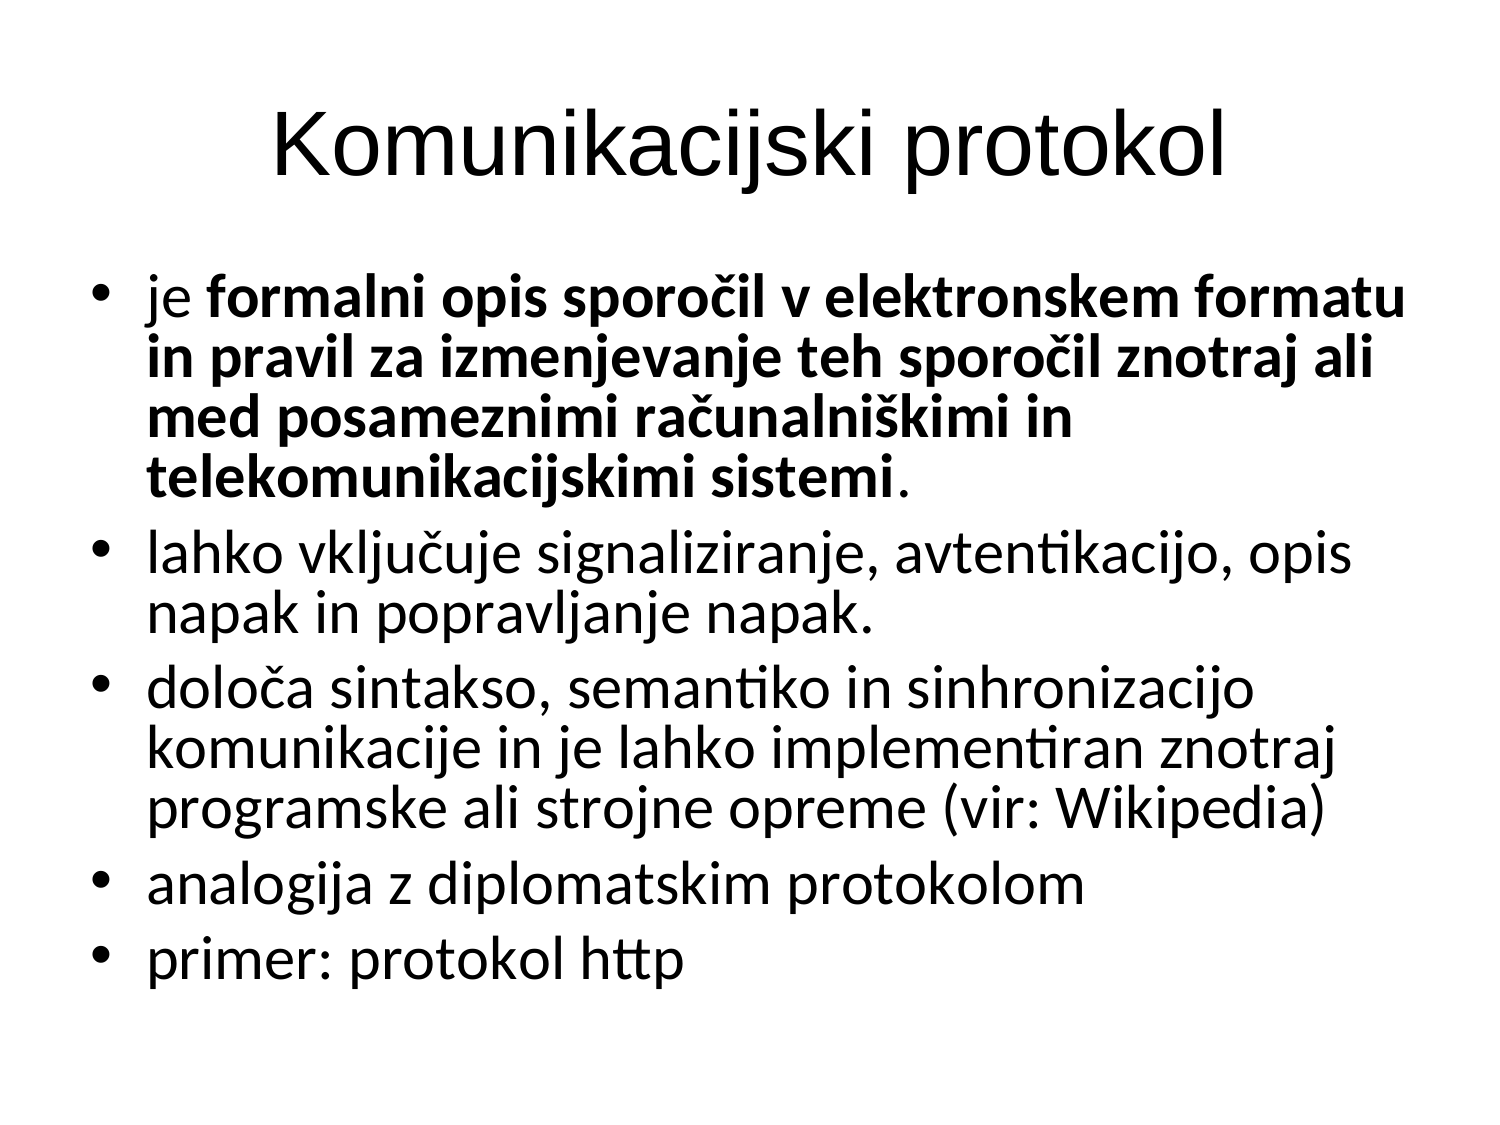

# Komunikacijski protokol
je formalni opis sporočil v elektronskem formatu in pravil za izmenjevanje teh sporočil znotraj ali med posameznimi računalniškimi in telekomunikacijskimi sistemi.
lahko vključuje signaliziranje, avtentikacijo, opis napak in popravljanje napak.
določa sintakso, semantiko in sinhronizacijo komunikacije in je lahko implementiran znotraj programske ali strojne opreme (vir: Wikipedia)
analogija z diplomatskim protokolom
primer: protokol http